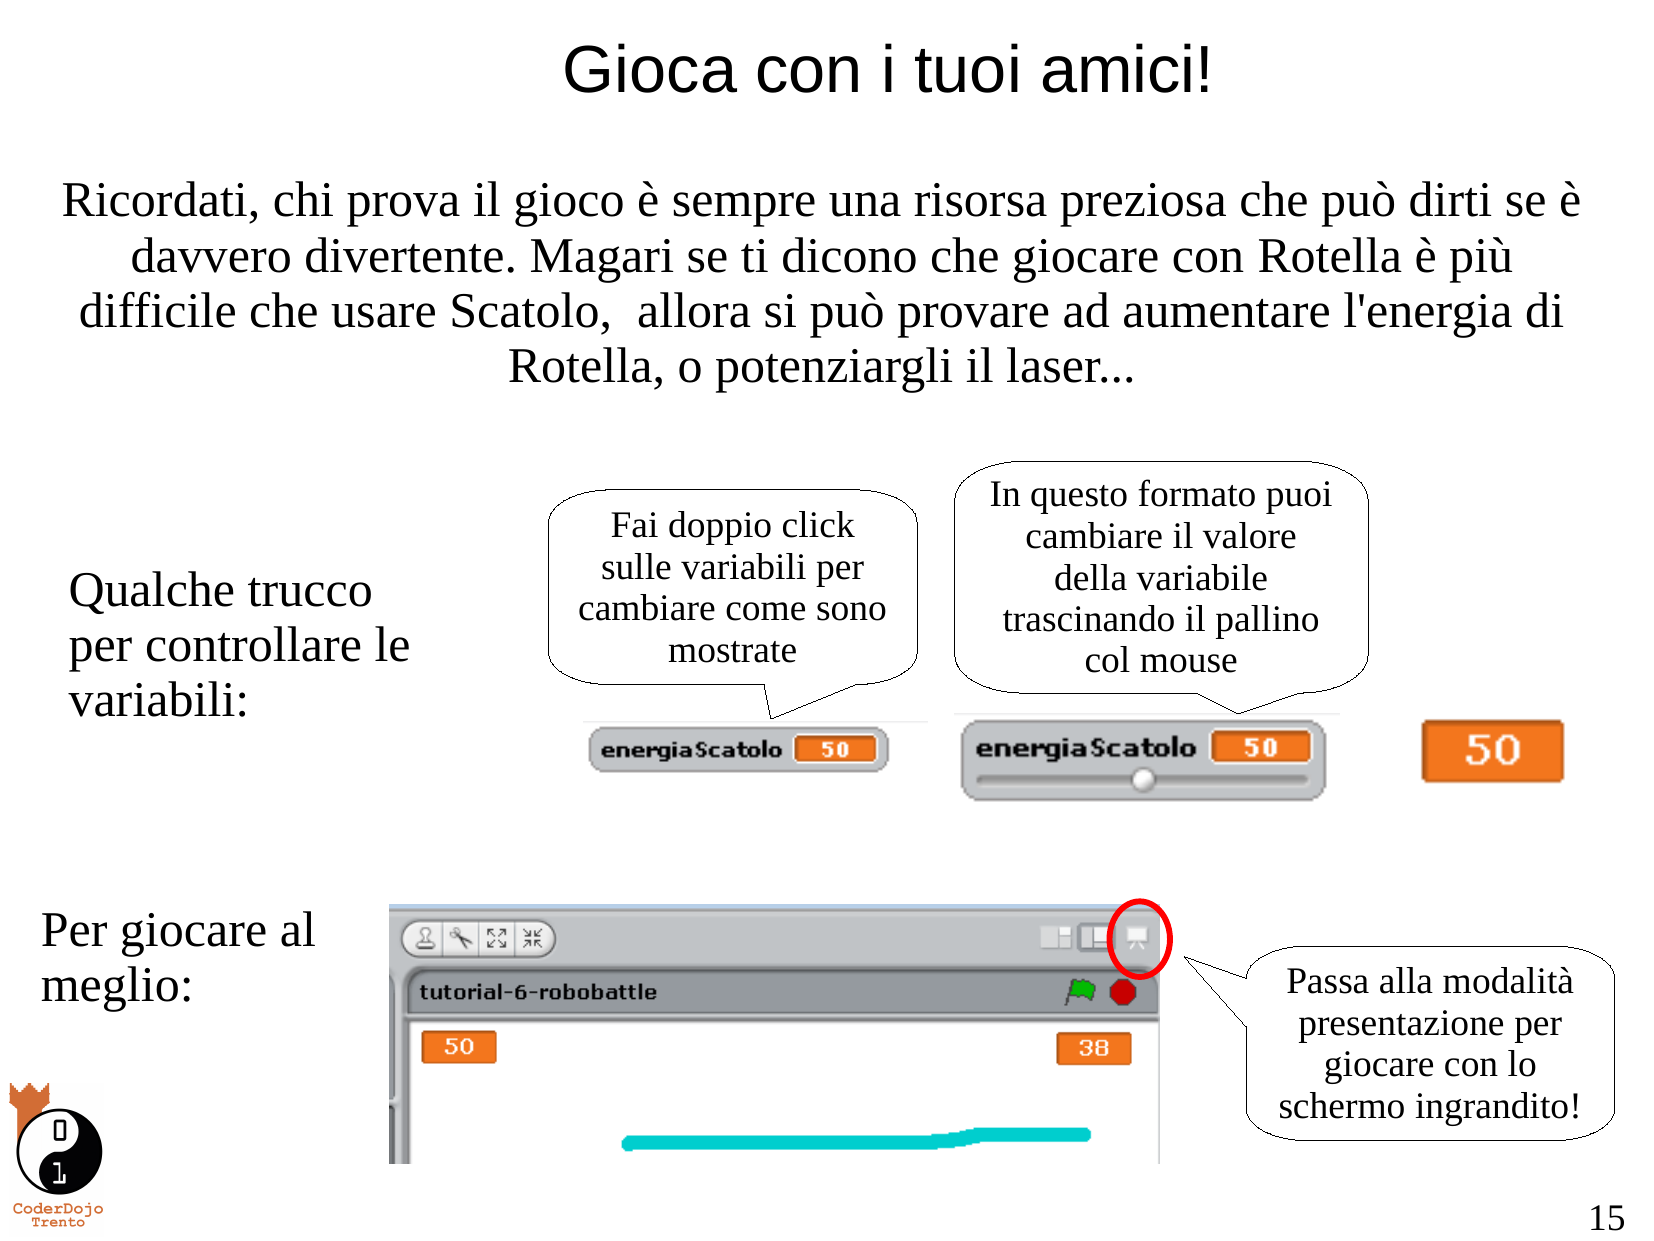

# Gioca con i tuoi amici!
Ricordati, chi prova il gioco è sempre una risorsa preziosa che può dirti se è davvero divertente. Magari se ti dicono che giocare con Rotella è più difficile che usare Scatolo, allora si può provare ad aumentare l'energia di Rotella, o potenziargli il laser...
In questo formato puoi cambiare il valore della variabile trascinando il pallino col mouse
Fai doppio click sulle variabili per cambiare come sono mostrate
Qualche trucco per controllare le variabili:
Per giocare al meglio:
Passa alla modalità presentazione per giocare con lo schermo ingrandito!
15